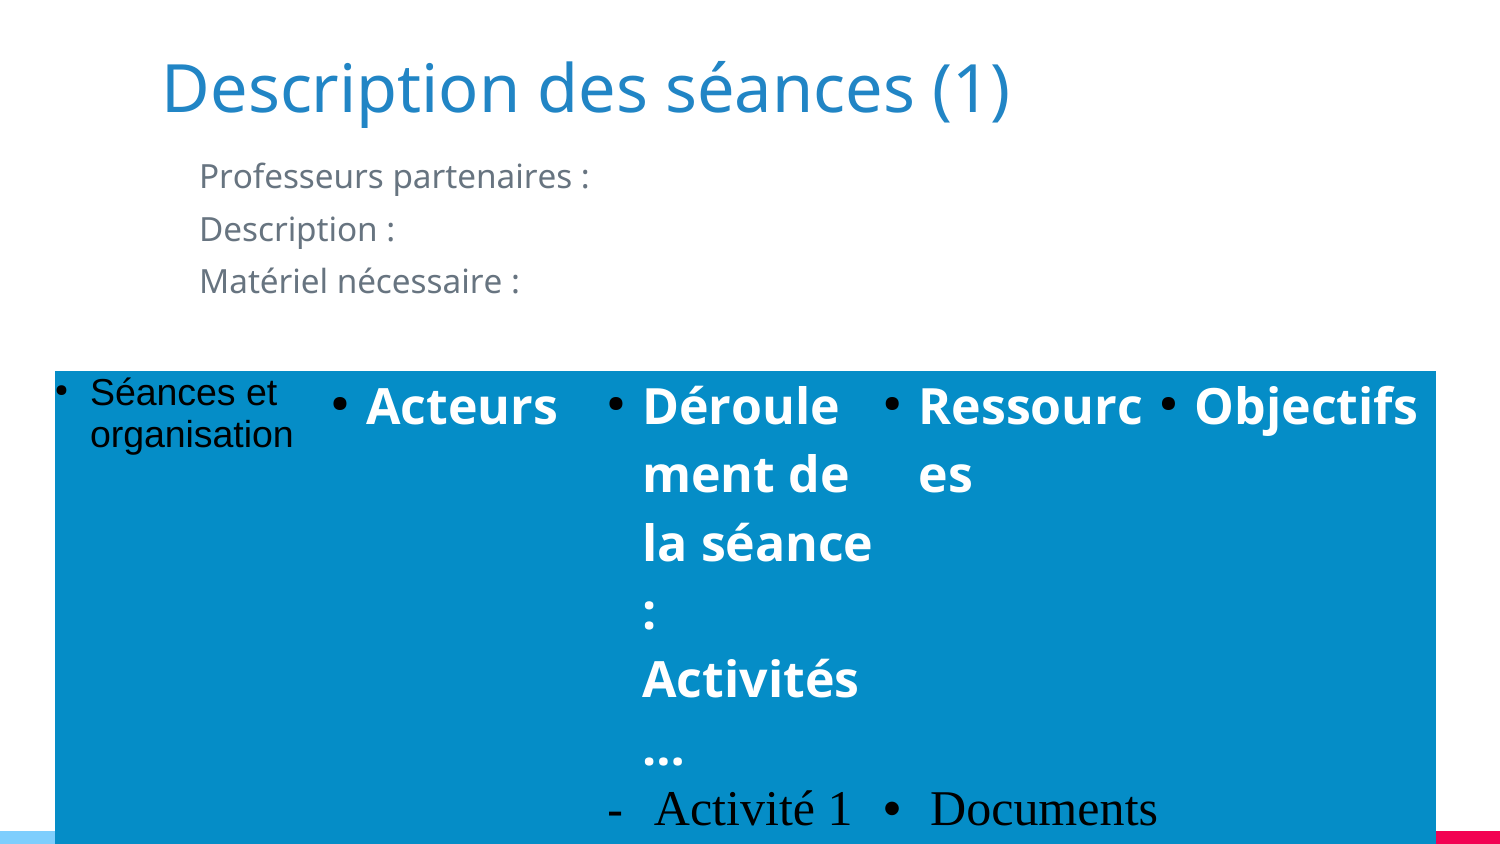

# Description des séances (1)
Professeurs partenaires :
Description :
Matériel nécessaire :
| Séances et organisation | Acteurs | Déroulement de la séance : Activités… | Ressources | Objectifs |
| --- | --- | --- | --- | --- |
| | | Activité 1 Activité 2 Production attendue | Documents : Matériel | |
12